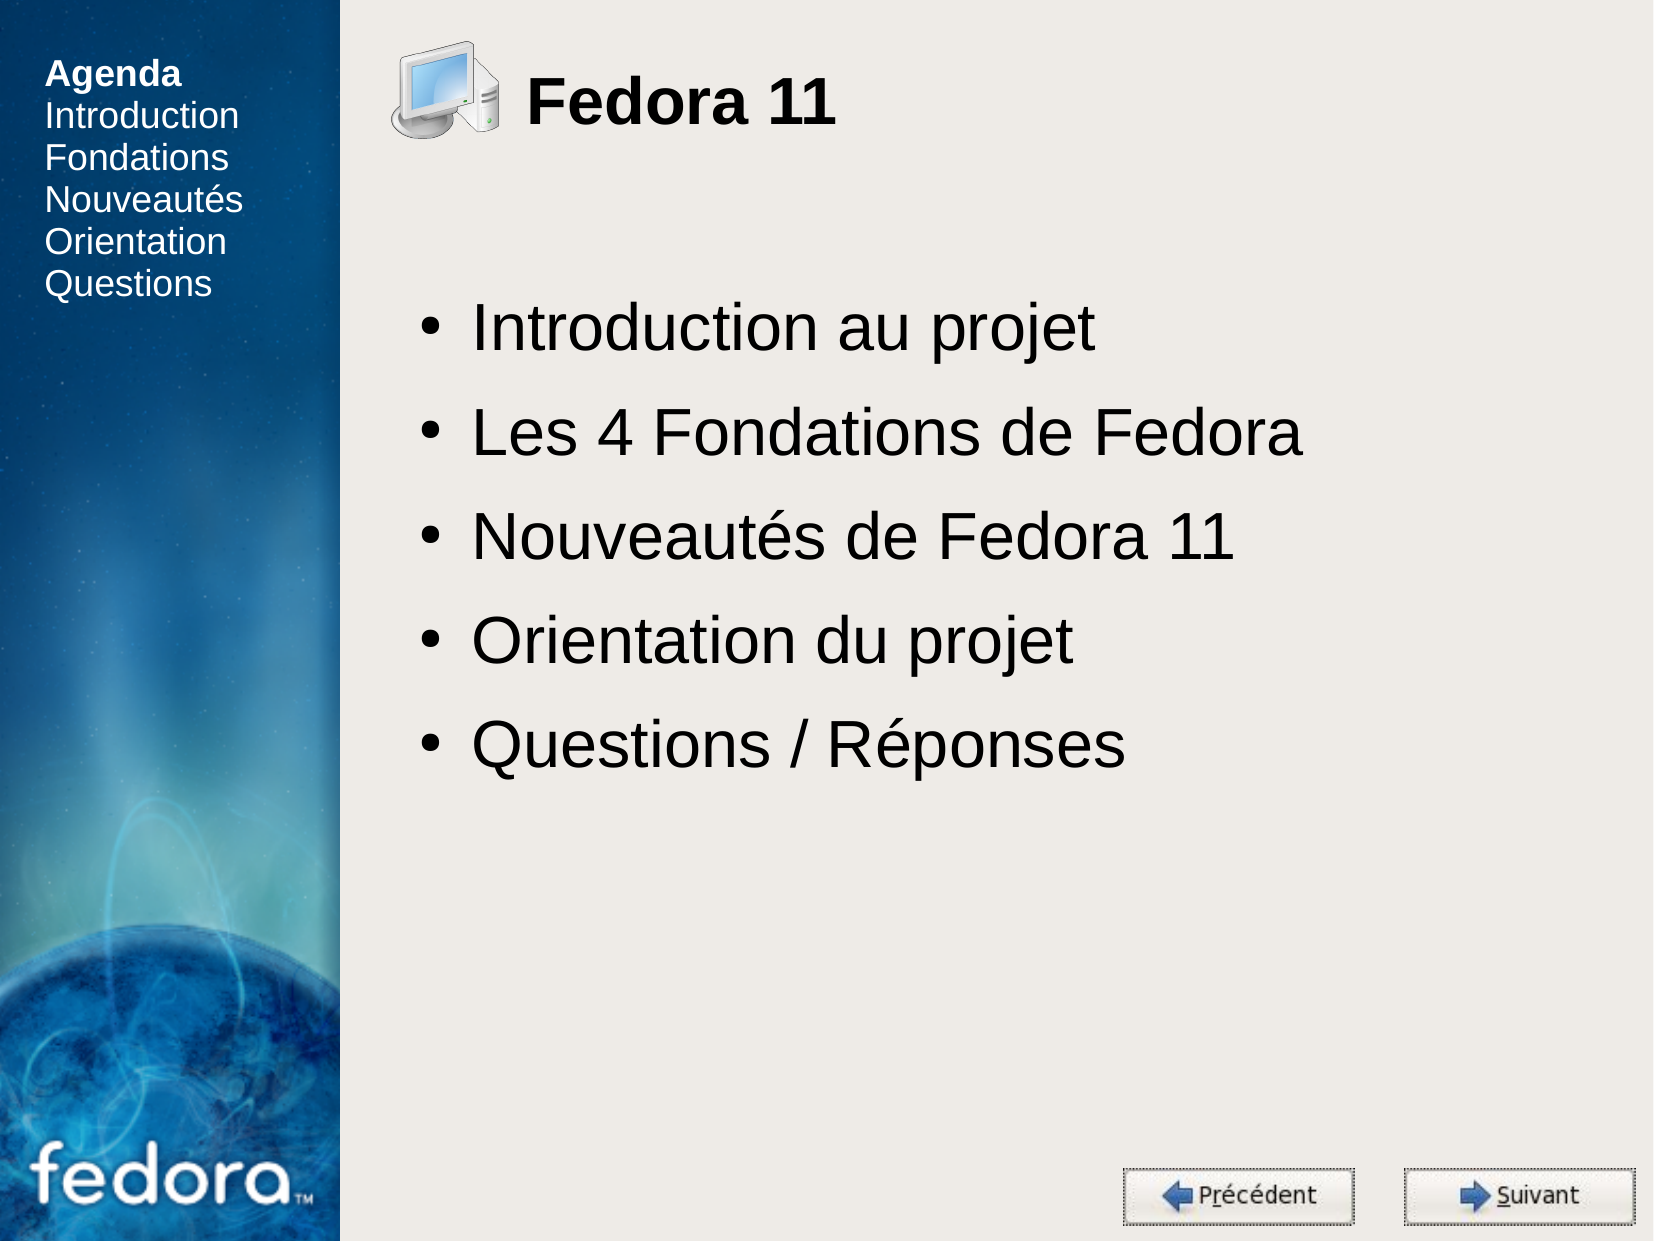

Agenda
Introduction
Fondations
Nouveautés
Orientation
Questions
# Agenda
Fedora 11
Introduction au projet
Les 4 Fondations de Fedora
Nouveautés de Fedora 11
Orientation du projet
Questions / Réponses